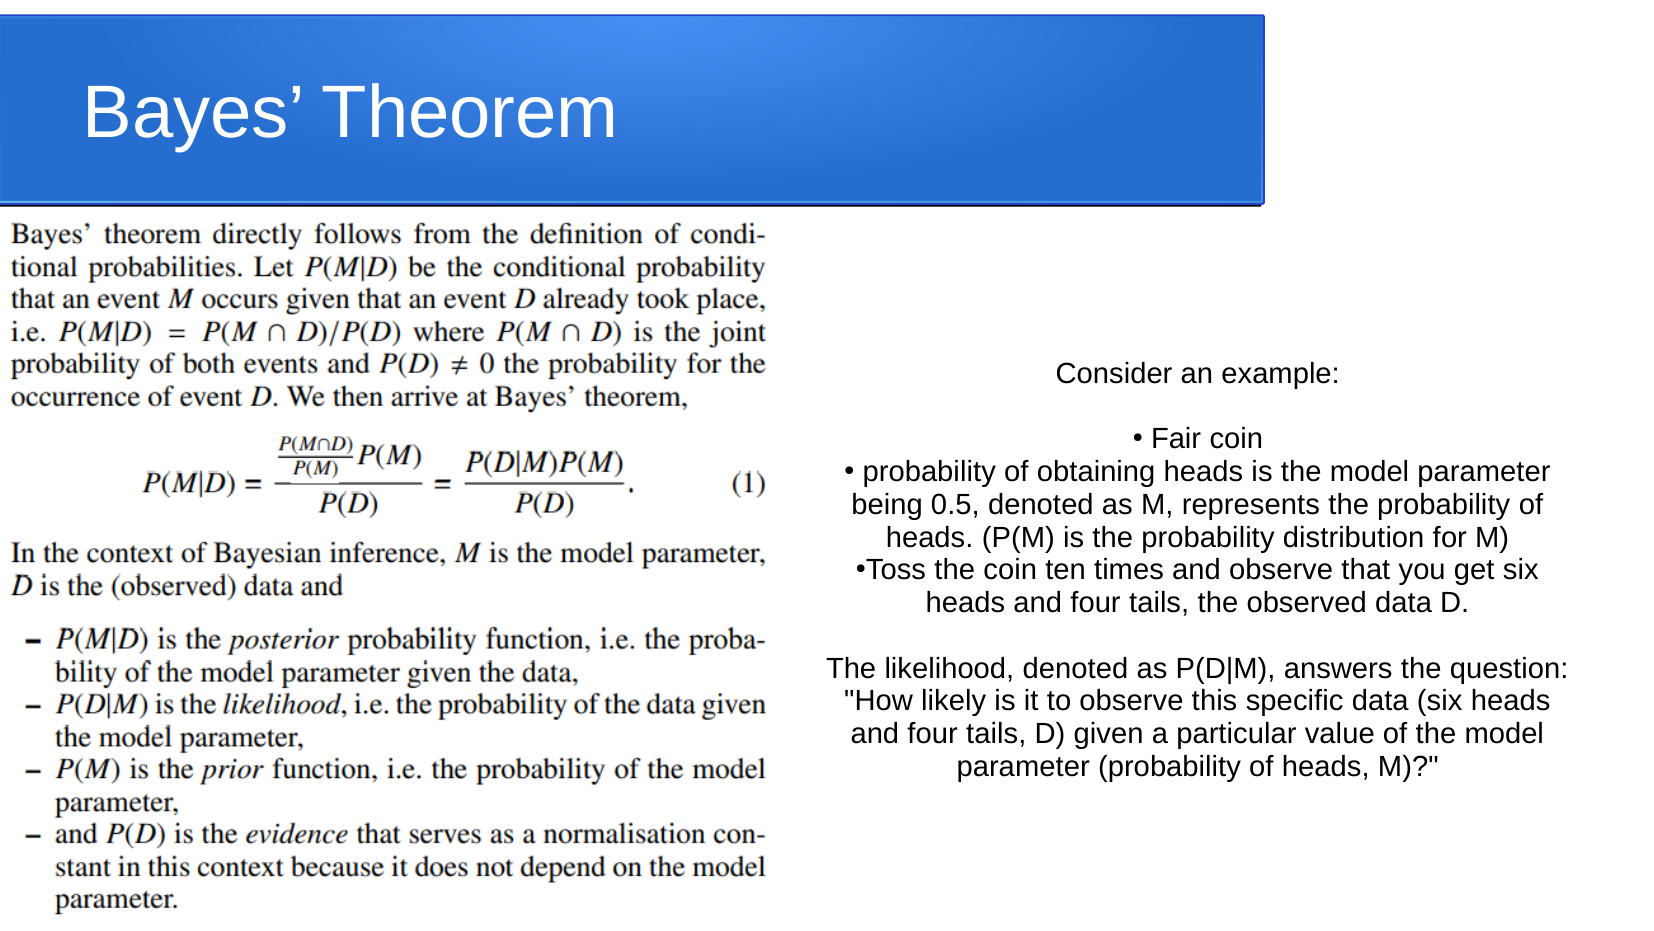

# Bayes’ Theorem
Consider an example:
 Fair coin
 probability of obtaining heads is the model parameter being 0.5, denoted as M, represents the probability of heads. (P(M) is the probability distribution for M)
Toss the coin ten times and observe that you get six heads and four tails, the observed data D.
The likelihood, denoted as P(D|M), answers the question: "How likely is it to observe this specific data (six heads and four tails, D) given a particular value of the model parameter (probability of heads, M)?"